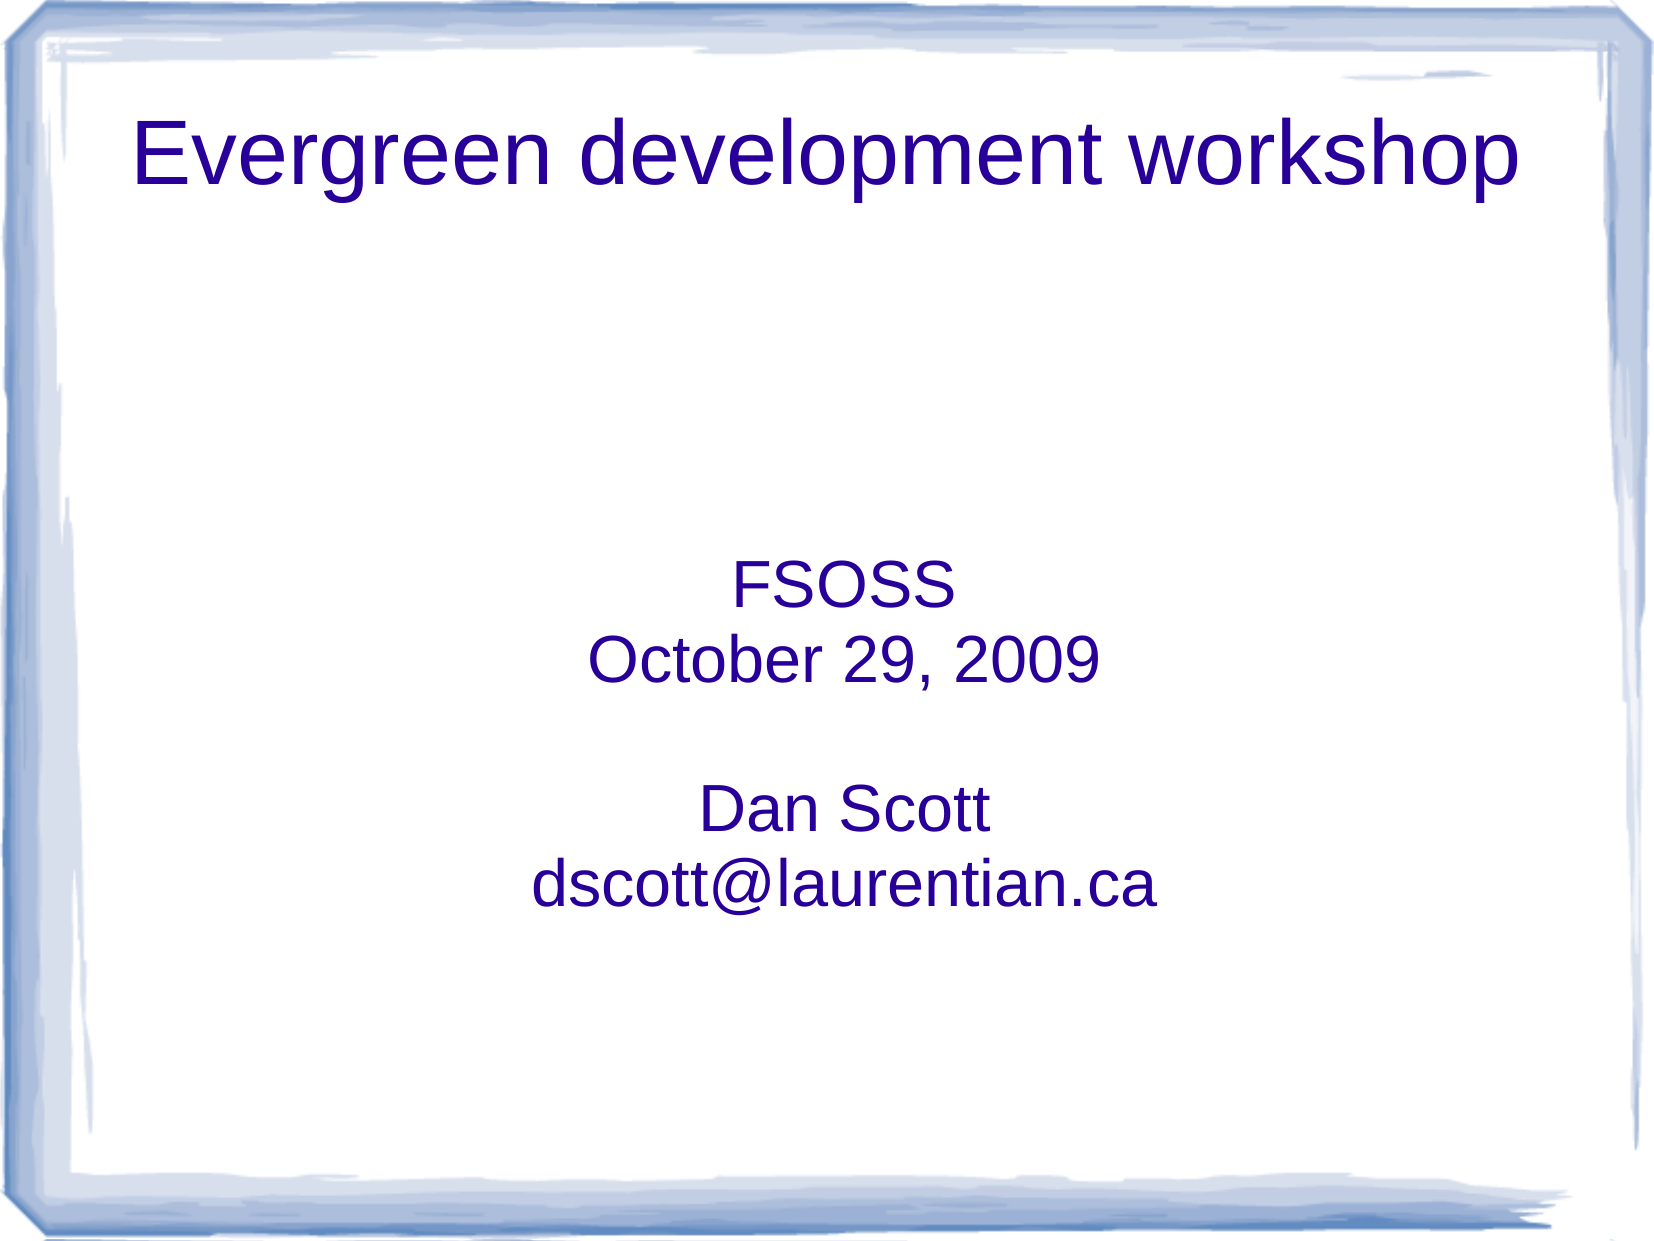

# Evergreen development workshop
FSOSS
October 29, 2009
Dan Scott
dscott@laurentian.ca